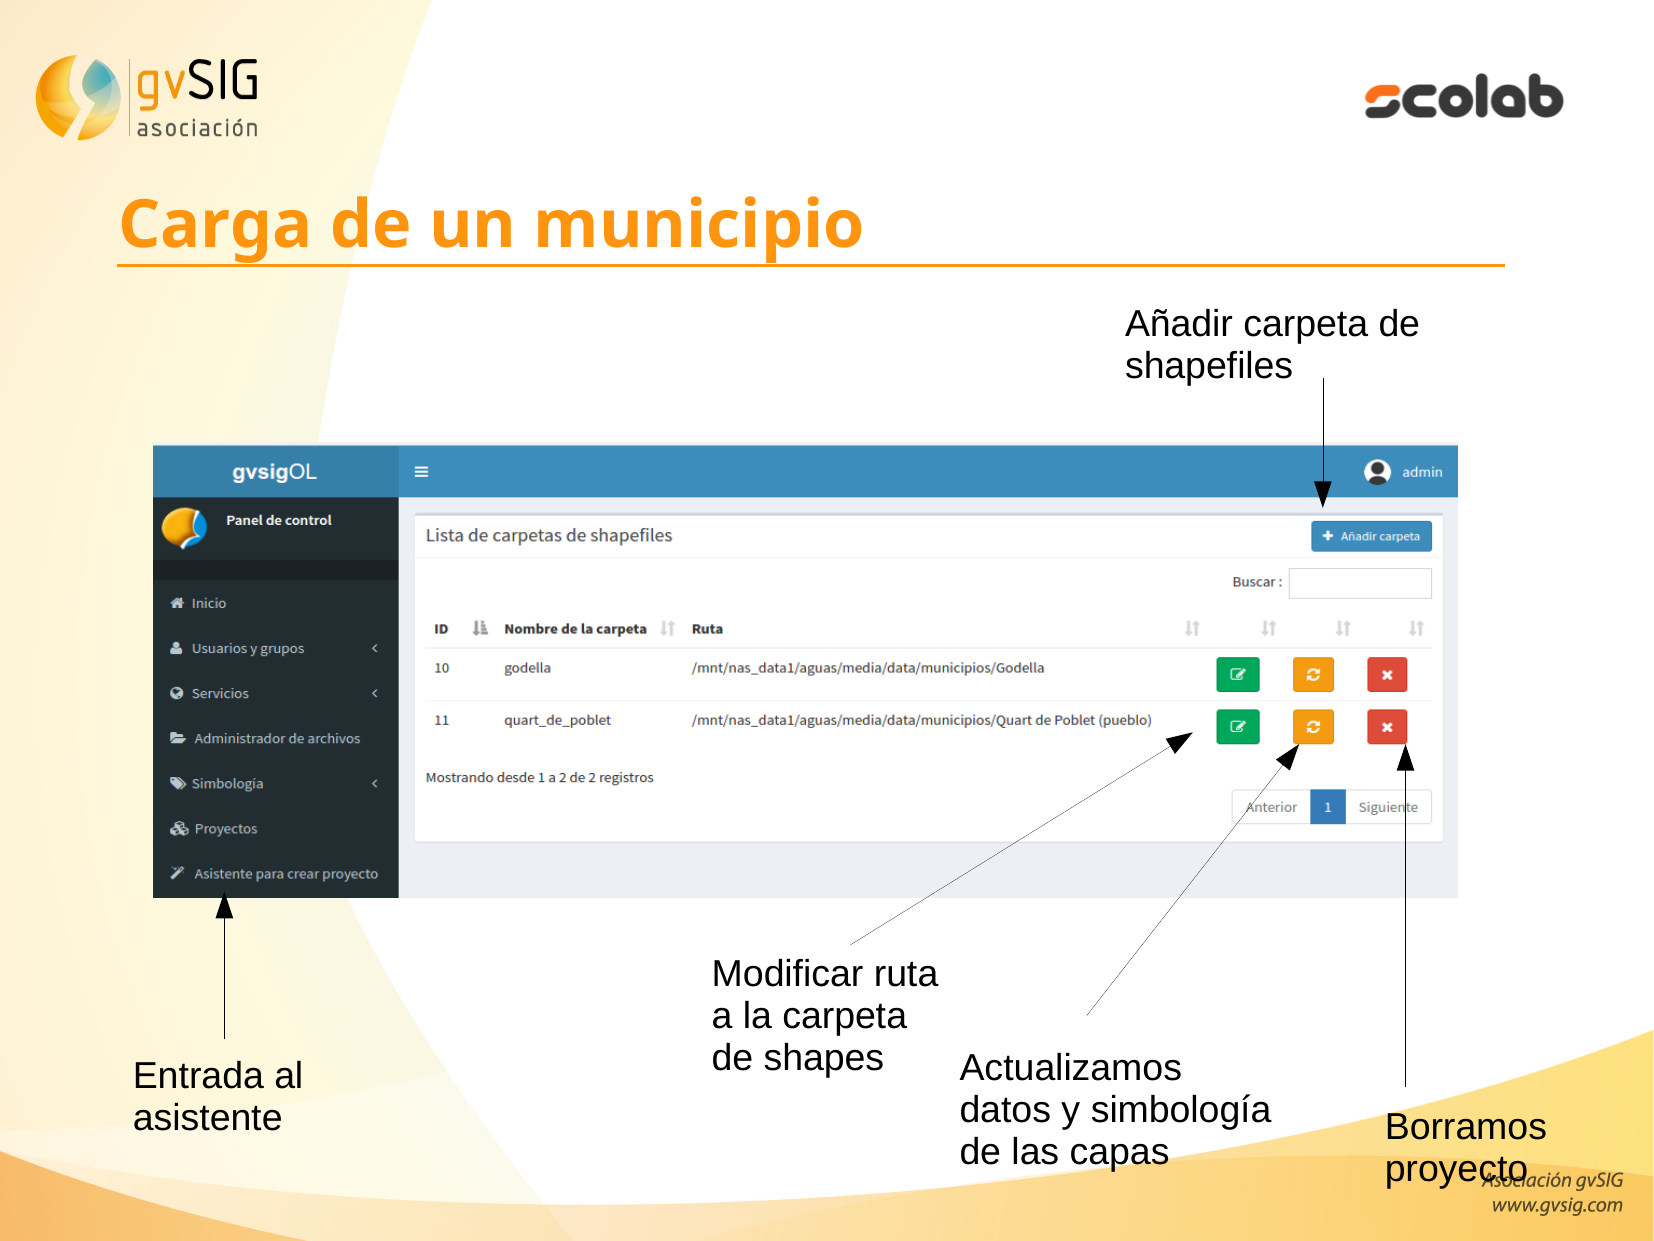

# Carga de un municipio
Añadir carpeta de shapefiles
Modificar ruta a la carpeta de shapes
Actualizamos datos y simbología de las capas
Entrada al asistente
Borramos proyecto